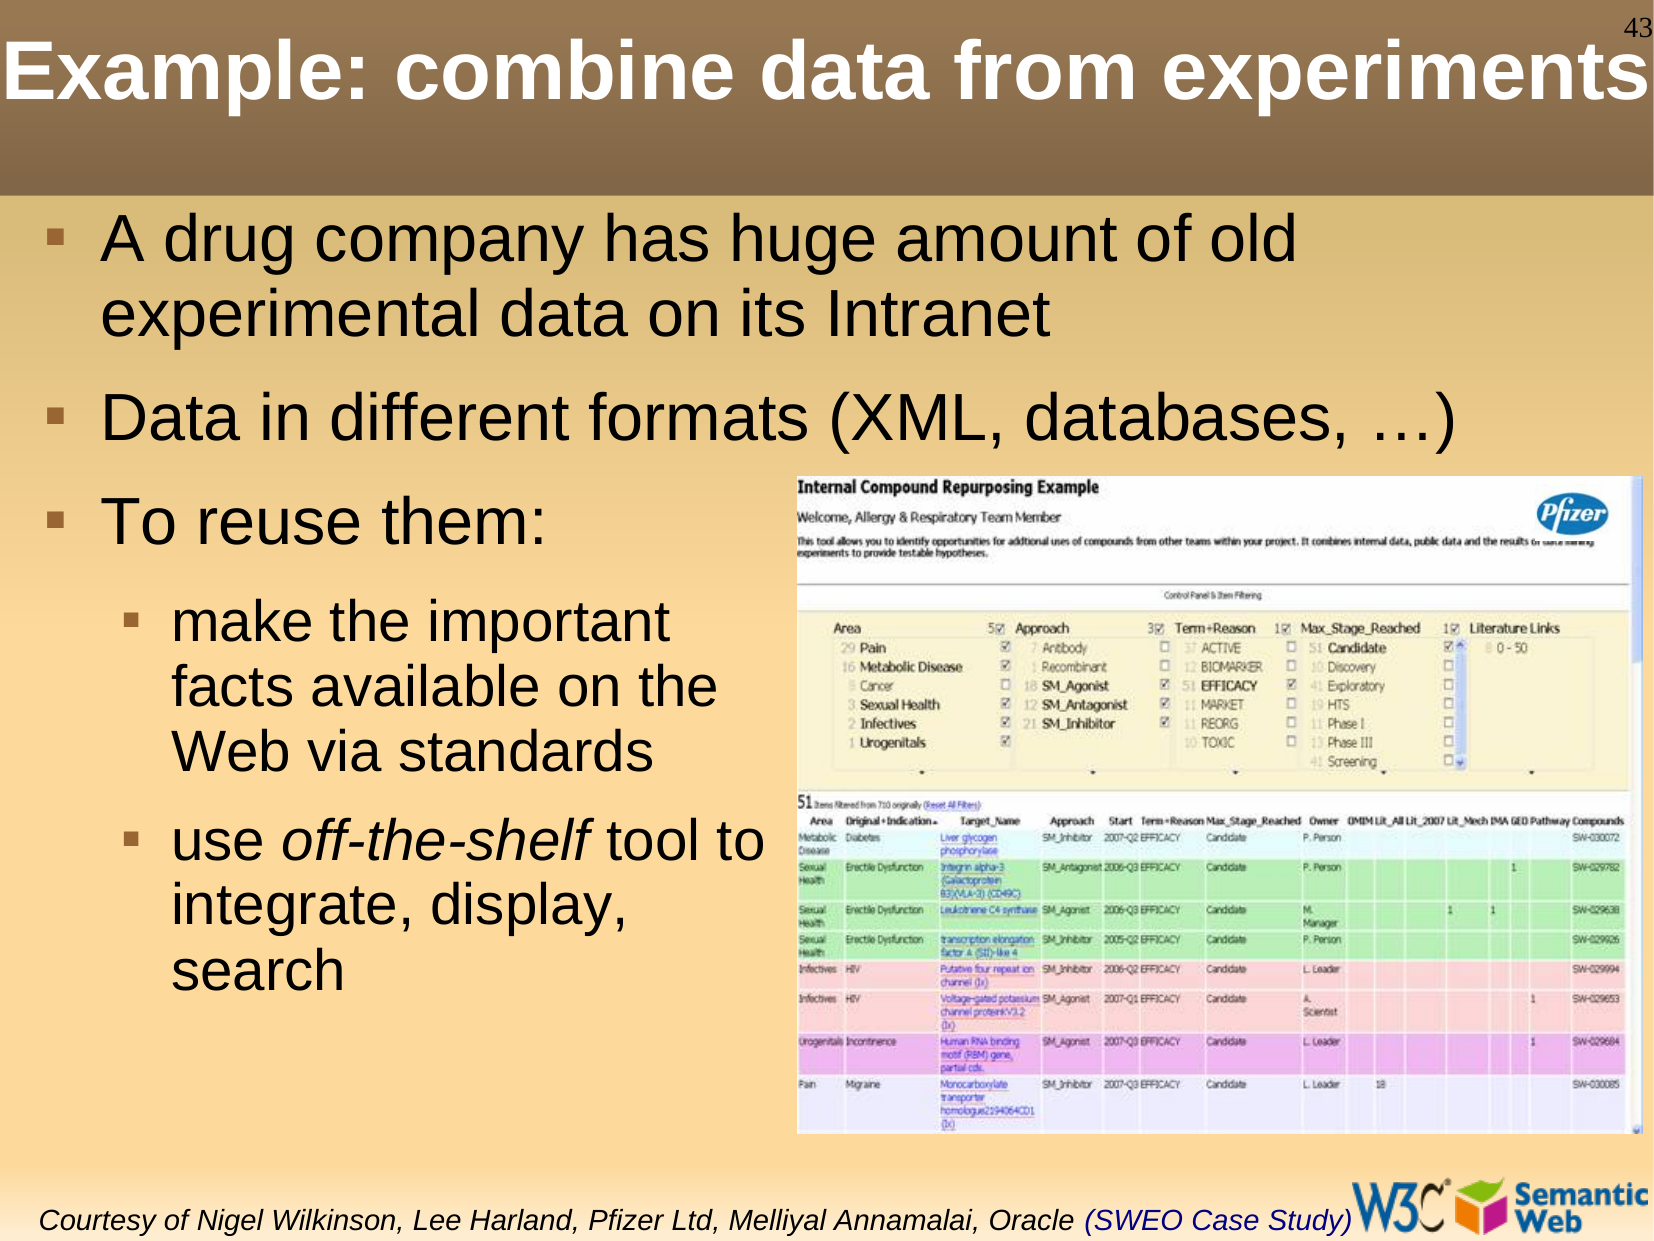

# Example: combine data from experiments
43
A drug company has huge amount of old experimental data on its Intranet
Data in different formats (XML, databases, …)
To reuse them:
make the important facts available on the Web via standards
use off-the-shelf tool to integrate, display, search
Courtesy of Nigel Wilkinson, Lee Harland, Pfizer Ltd, Melliyal Annamalai, Oracle (SWEO Case Study)